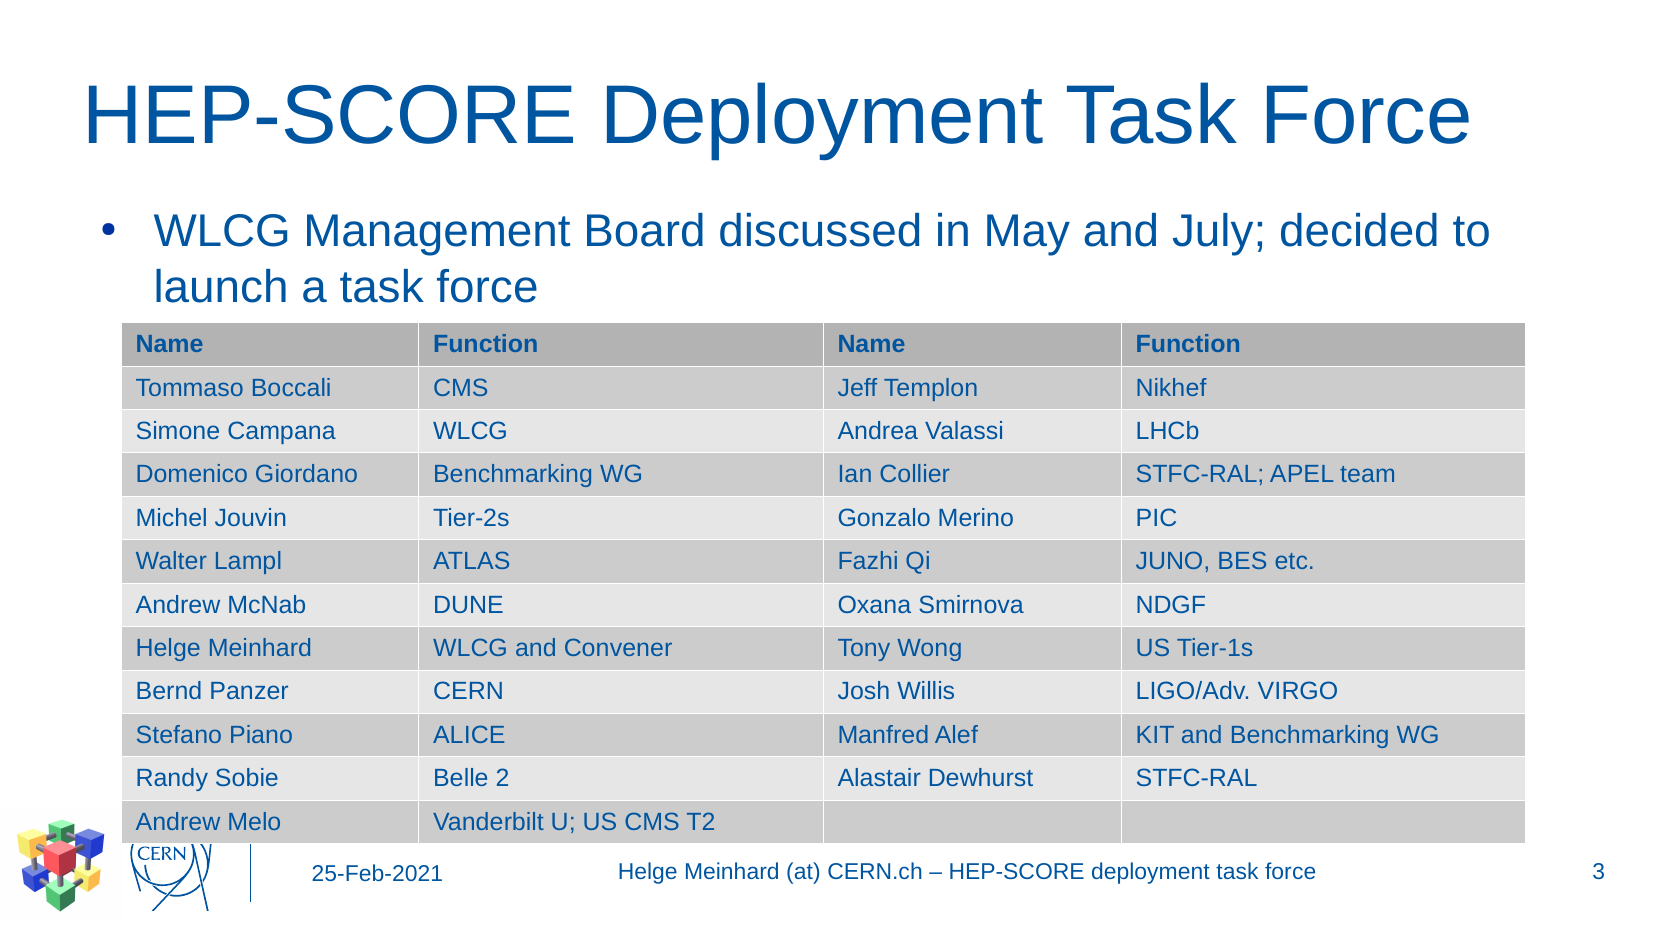

# HEP-SCORE Deployment Task Force
WLCG Management Board discussed in May and July; decided to launch a task force
| Name | Function | Name | Function |
| --- | --- | --- | --- |
| Tommaso Boccali | CMS | Jeff Templon | Nikhef |
| Simone Campana | WLCG | Andrea Valassi | LHCb |
| Domenico Giordano | Benchmarking WG | Ian Collier | STFC-RAL; APEL team |
| Michel Jouvin | Tier-2s | Gonzalo Merino | PIC |
| Walter Lampl | ATLAS | Fazhi Qi | JUNO, BES etc. |
| Andrew McNab | DUNE | Oxana Smirnova | NDGF |
| Helge Meinhard | WLCG and Convener | Tony Wong | US Tier-1s |
| Bernd Panzer | CERN | Josh Willis | LIGO/Adv. VIRGO |
| Stefano Piano | ALICE | Manfred Alef | KIT and Benchmarking WG |
| Randy Sobie | Belle 2 | Alastair Dewhurst | STFC-RAL |
| Andrew Melo | Vanderbilt U; US CMS T2 | | |
Helge Meinhard (at) CERN.ch – HEP-SCORE deployment task force
3
25-Feb-2021